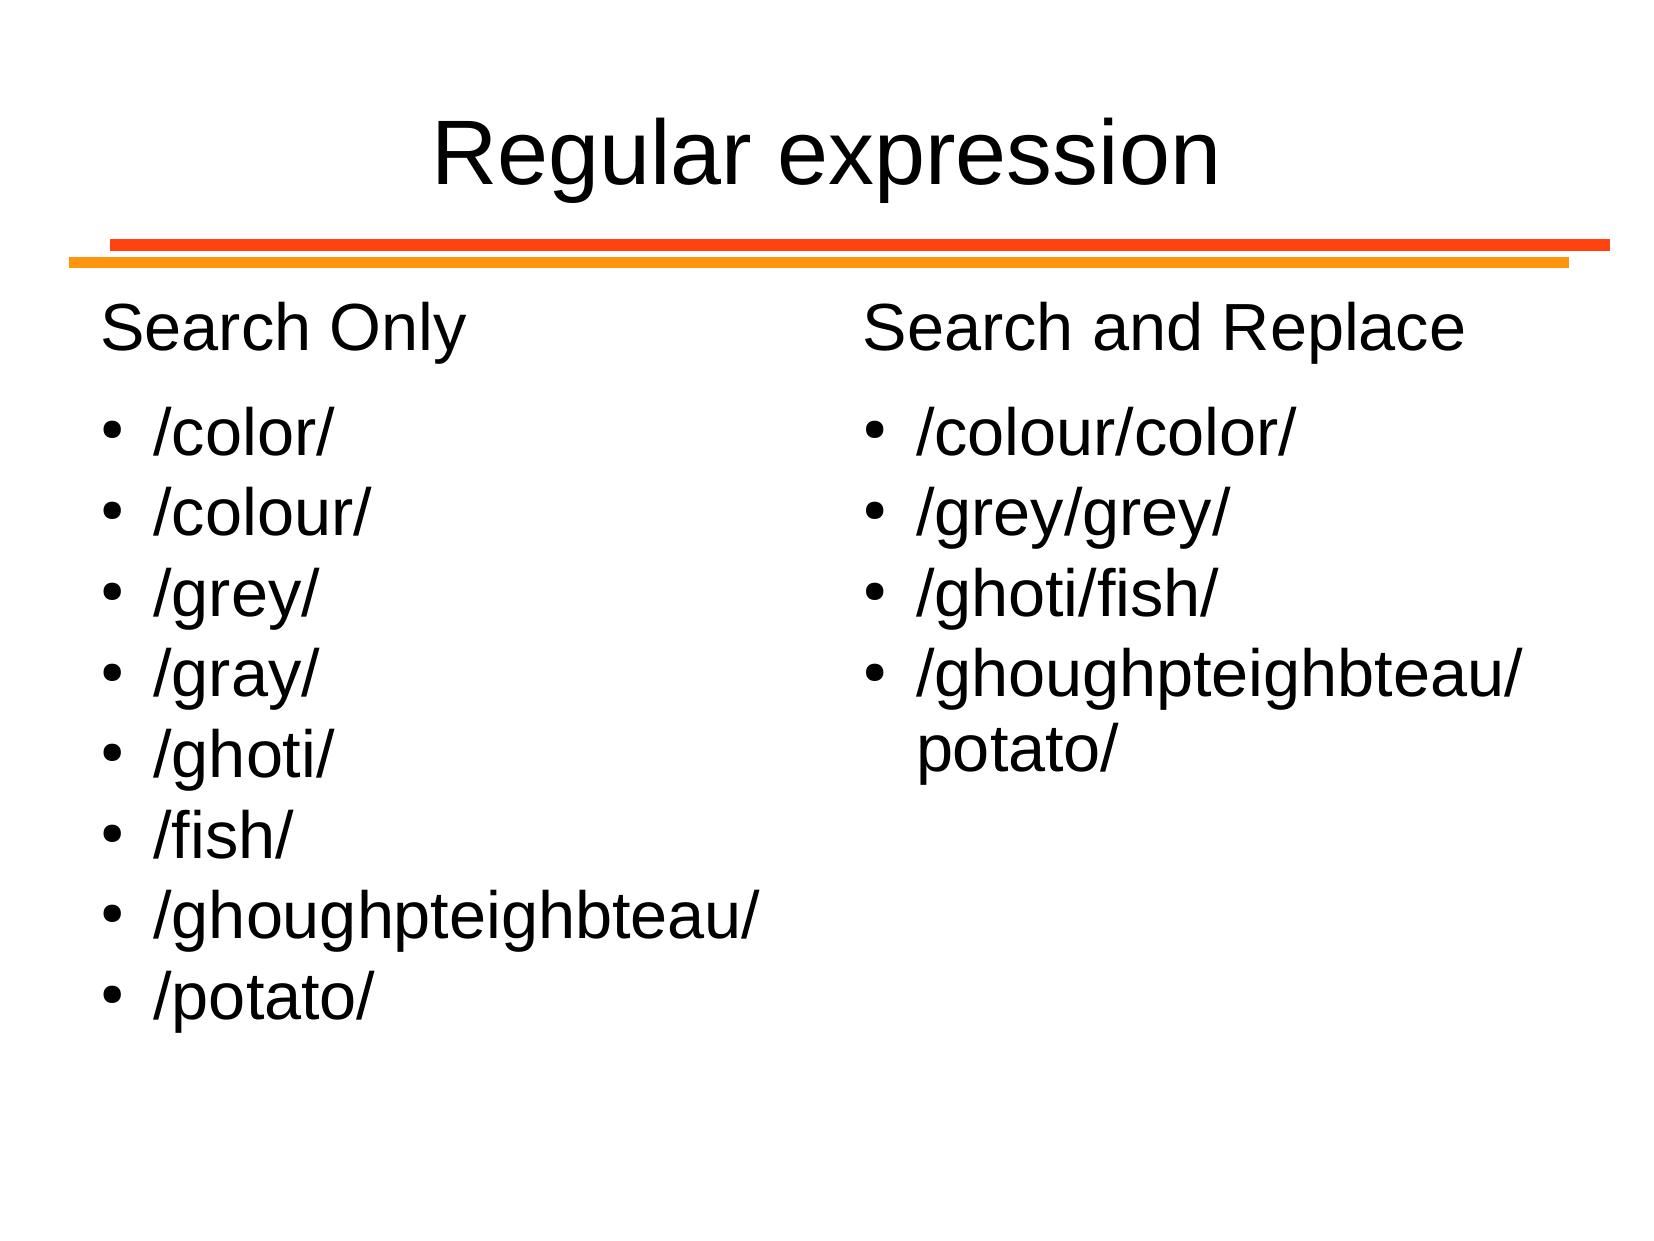

# Regular expression
Search Only
/color/
/colour/
/grey/
/gray/
/ghoti/
/fish/
/ghoughpteighbteau/
/potato/
Search and Replace
/colour/color/
/grey/grey/
/ghoti/fish/
/ghoughpteighbteau/potato/